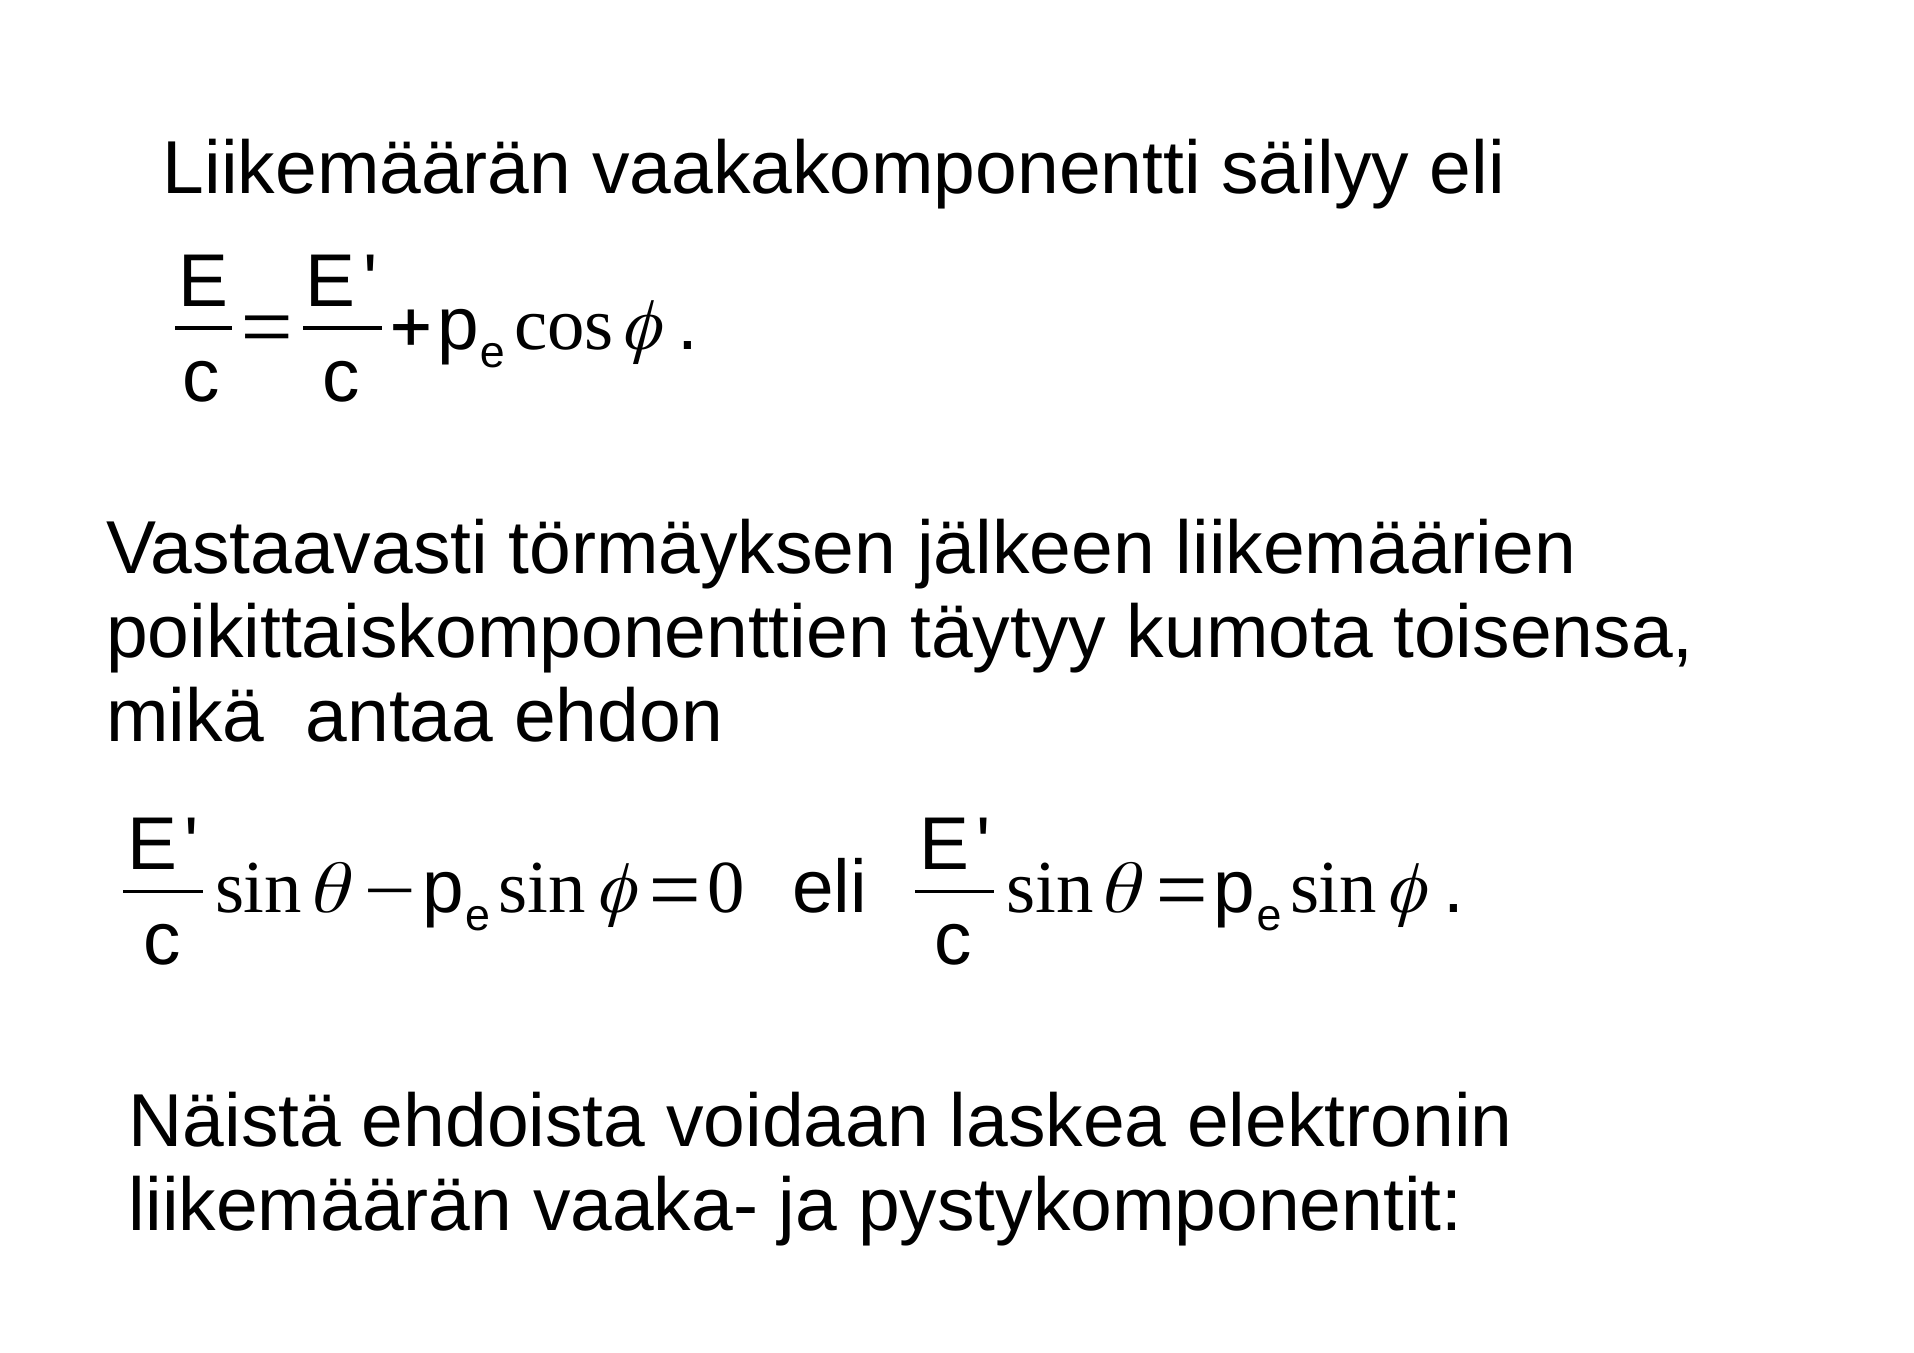

Liikemäärän vaakakomponentti säilyy eli
Vastaavasti törmäyksen jälkeen liikemäärien poikittaiskomponenttien täytyy kumota toisensa, mikä antaa ehdon
Näistä ehdoista voidaan laskea elektronin liikemäärän vaaka- ja pystykomponentit: